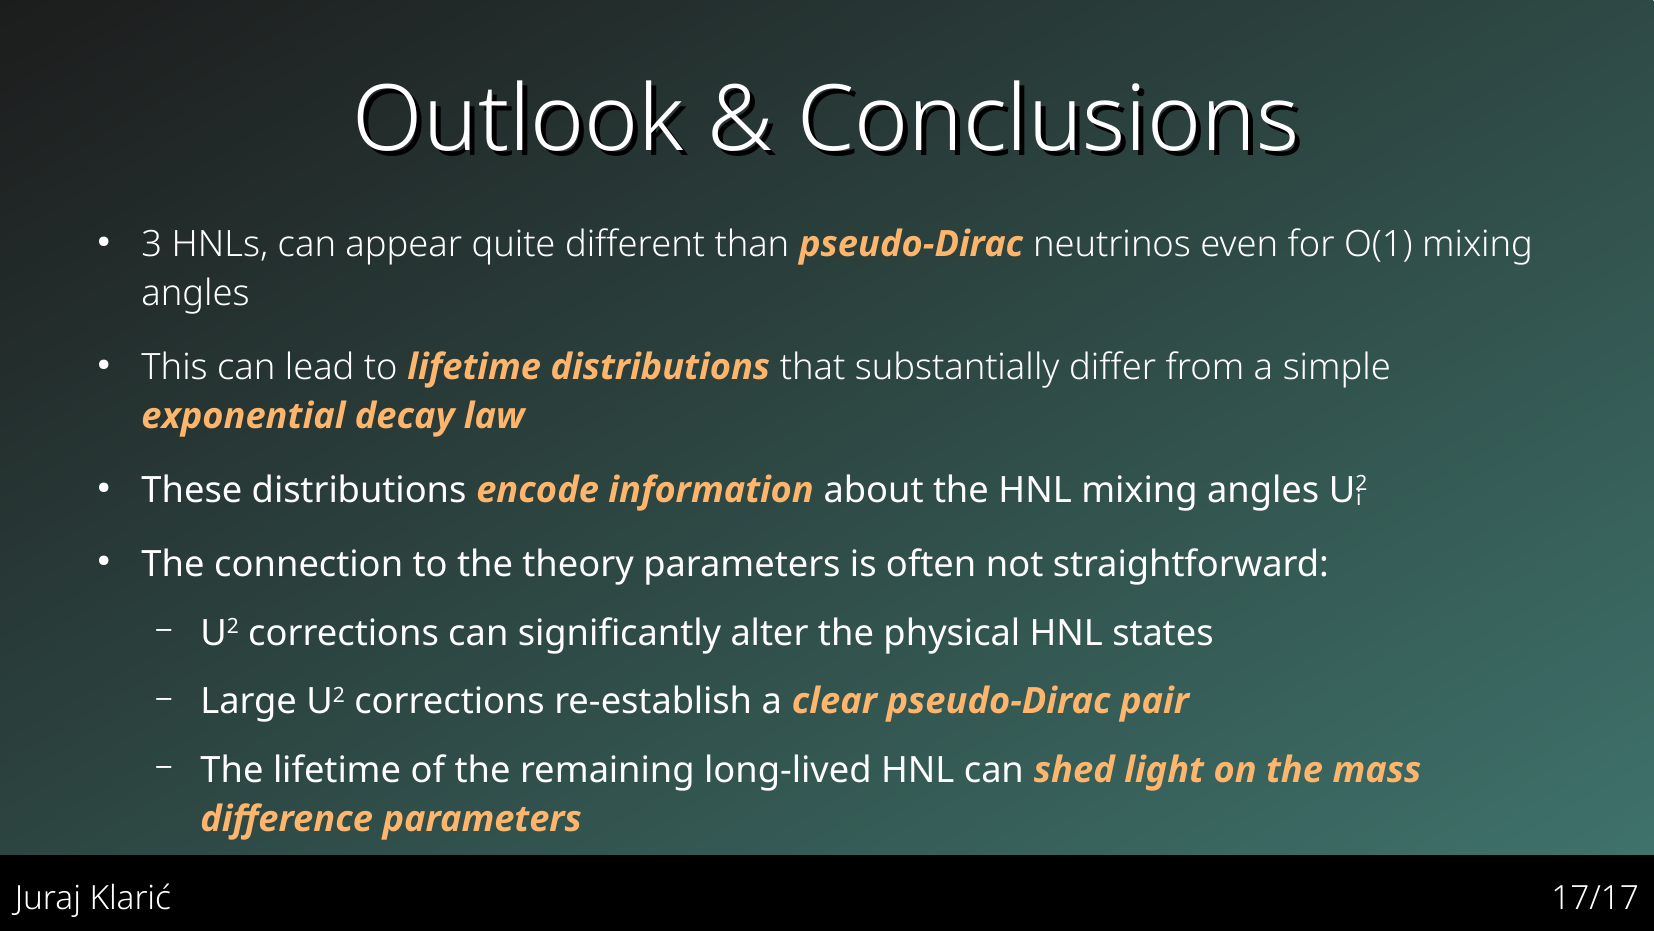

# Outlook & Conclusions
3 HNLs, can appear quite different than pseudo-Dirac neutrinos even for O(1) mixing angles
This can lead to lifetime distributions that substantially differ from a simple exponential decay law
These distributions encode information about the HNL mixing angles U2 i
The connection to the theory parameters is often not straightforward:
U2 corrections can significantly alter the physical HNL states
Large U2 corrections re-establish a clear pseudo-Dirac pair
The lifetime of the remaining long-lived HNL can shed light on the mass difference parameters